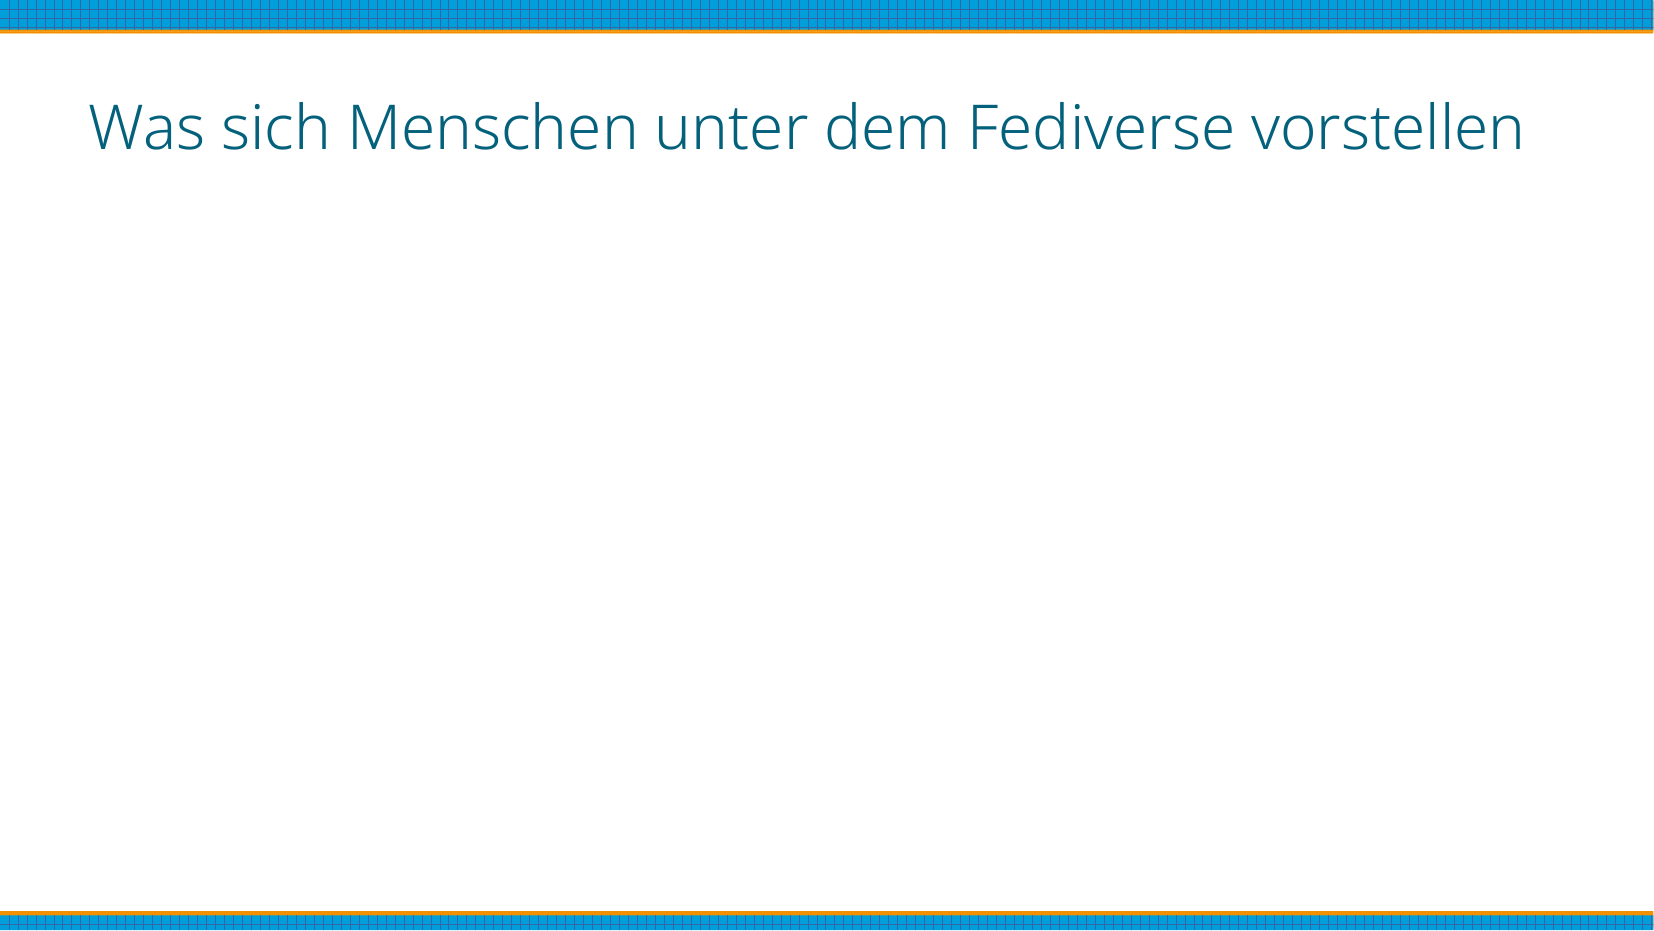

# Was sich Menschen unter dem Fediverse vorstellen